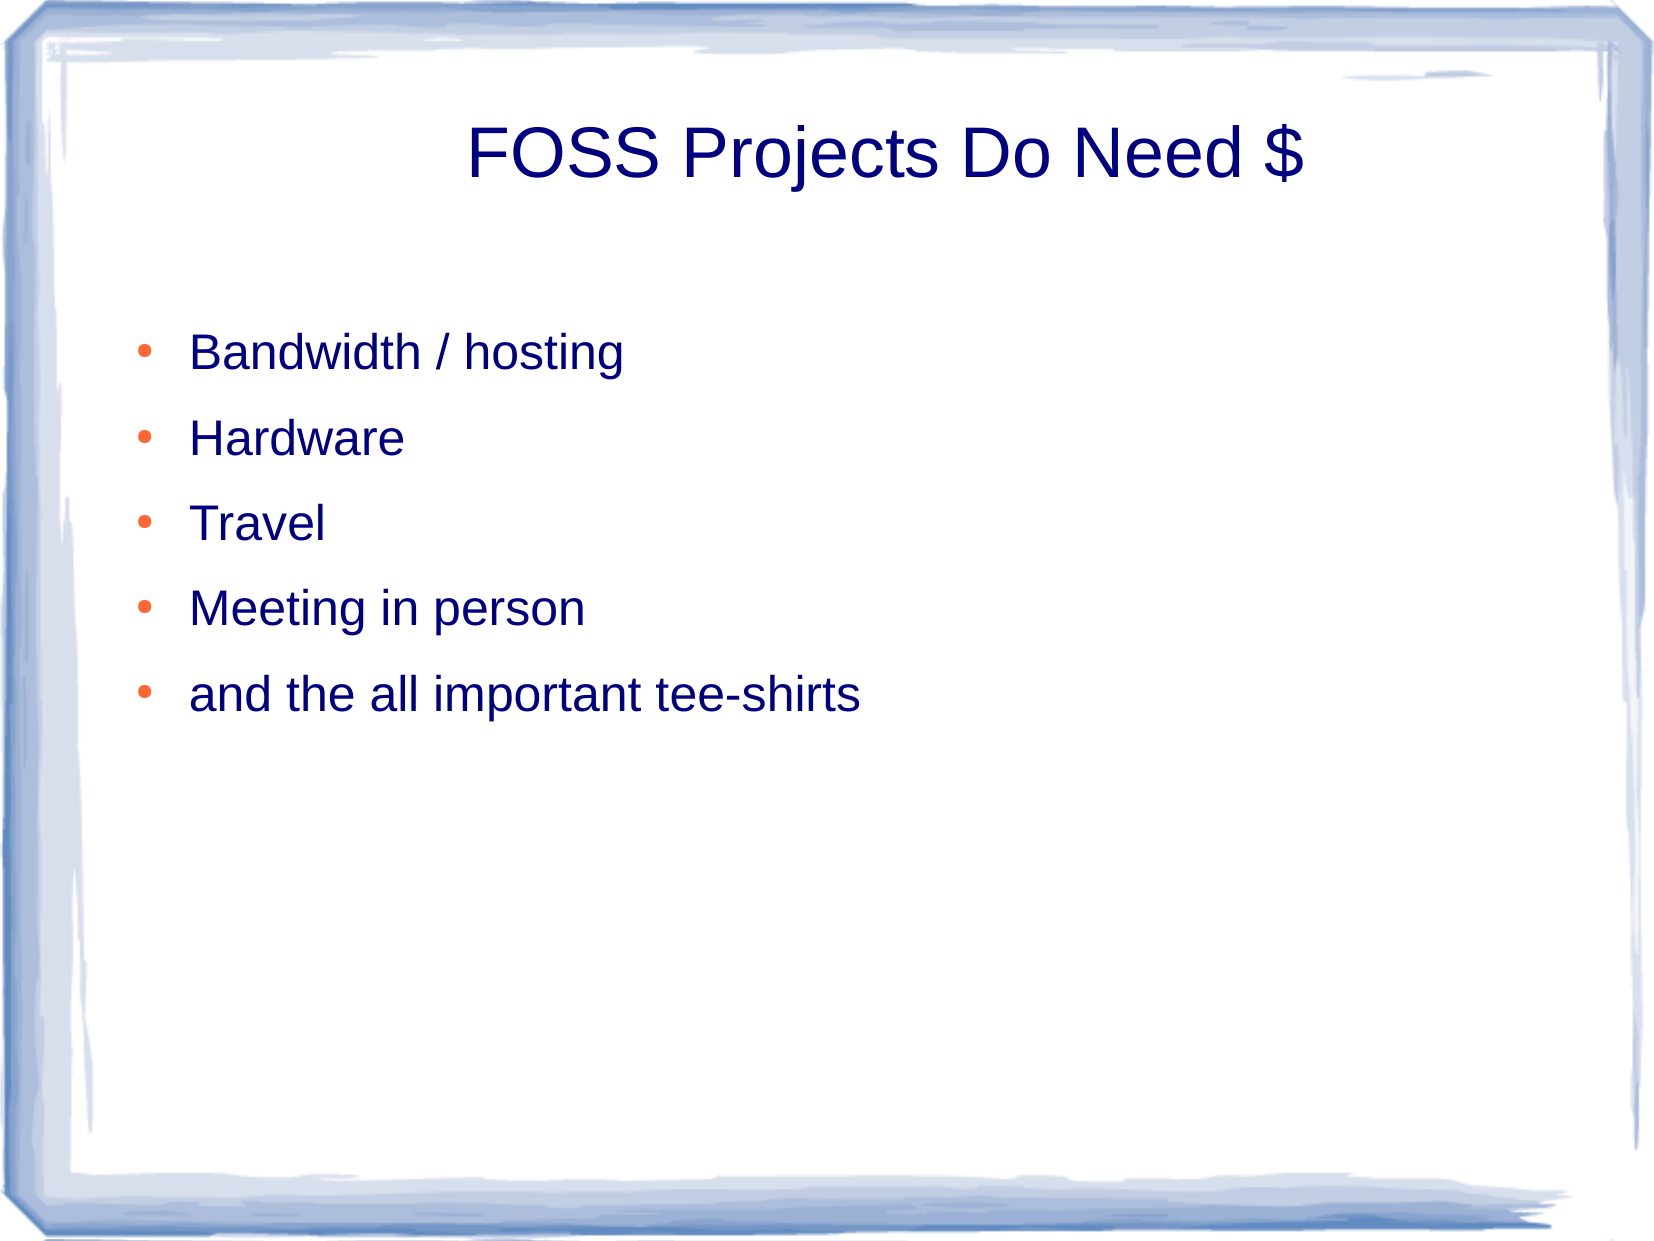

# FOSS Projects Do Need $
Bandwidth / hosting
Hardware
Travel
Meeting in person
and the all important tee-shirts